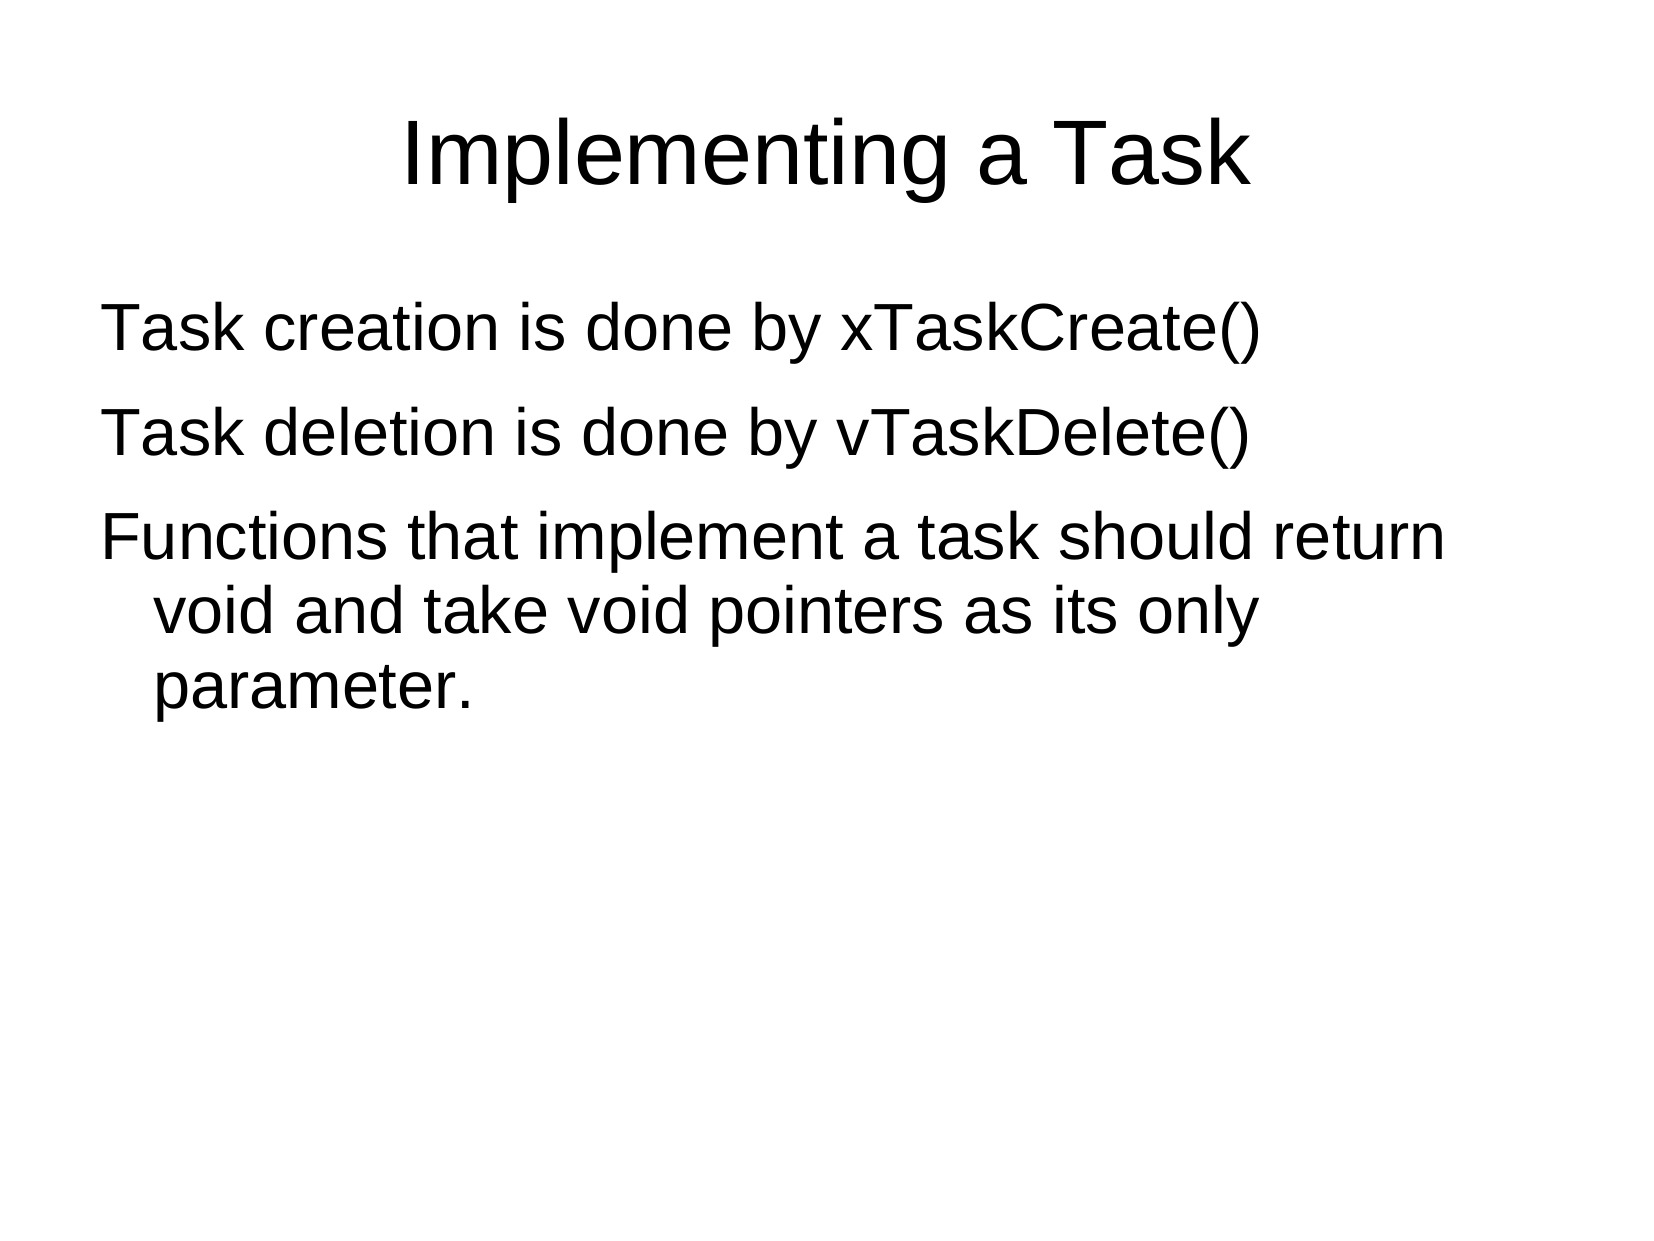

# Implementing a Task
Task creation is done by xTaskCreate()
Task deletion is done by vTaskDelete()
Functions that implement a task should return void and take void pointers as its only parameter.